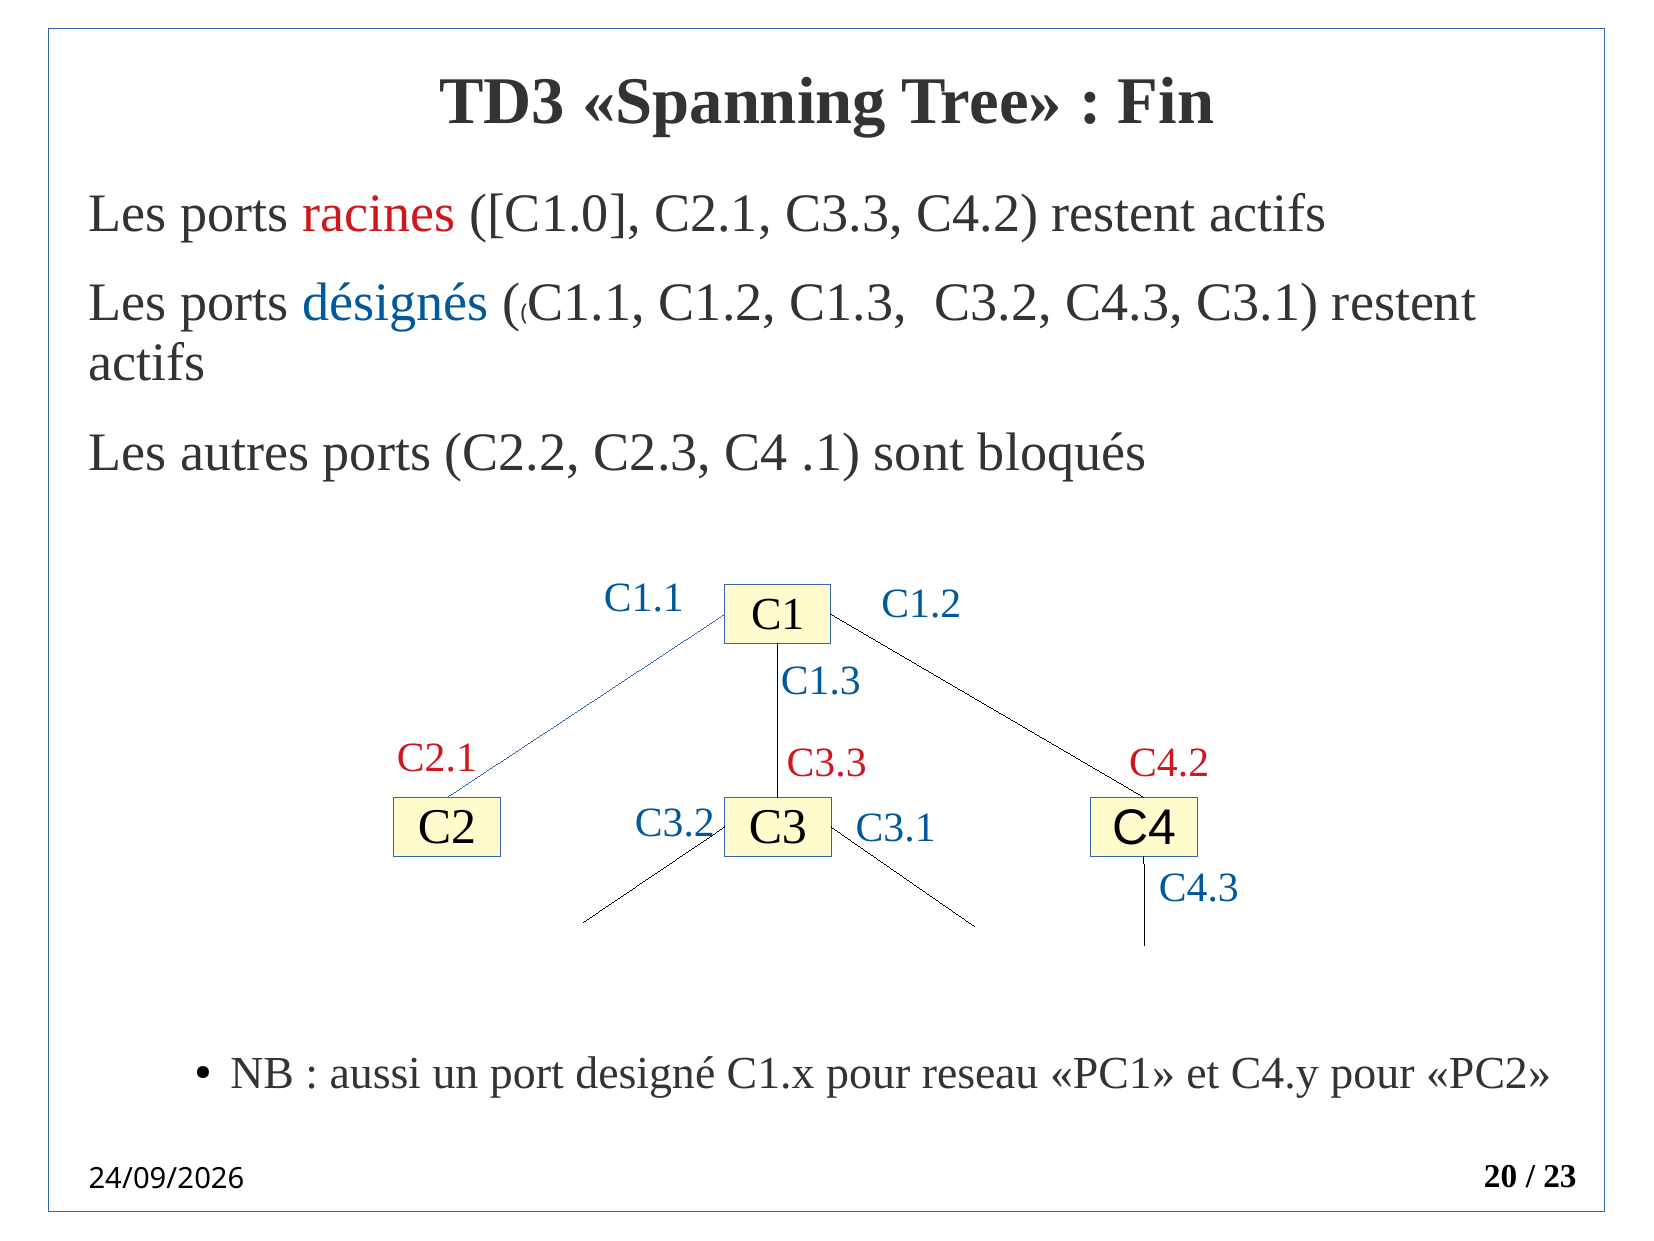

# TD3 «Spanning Tree» : Fin
Les ports racines ([C1.0], C2.1, C3.3, C4.2) restent actifs
Les ports désignés ((C1.1, C1.2, C1.3, C3.2, C4.3, C3.1) restent actifs
Les autres ports (C2.2, C2.3, C4 .1) sont bloqués
NB : aussi un port designé C1.x pour reseau «PC1» et C4.y pour «PC2»
C1.1
C1.2
C1
C1.3
C2.1
C3.3
C4.2
C3.2
C2
C3
C3.1
C4
C4.3
20